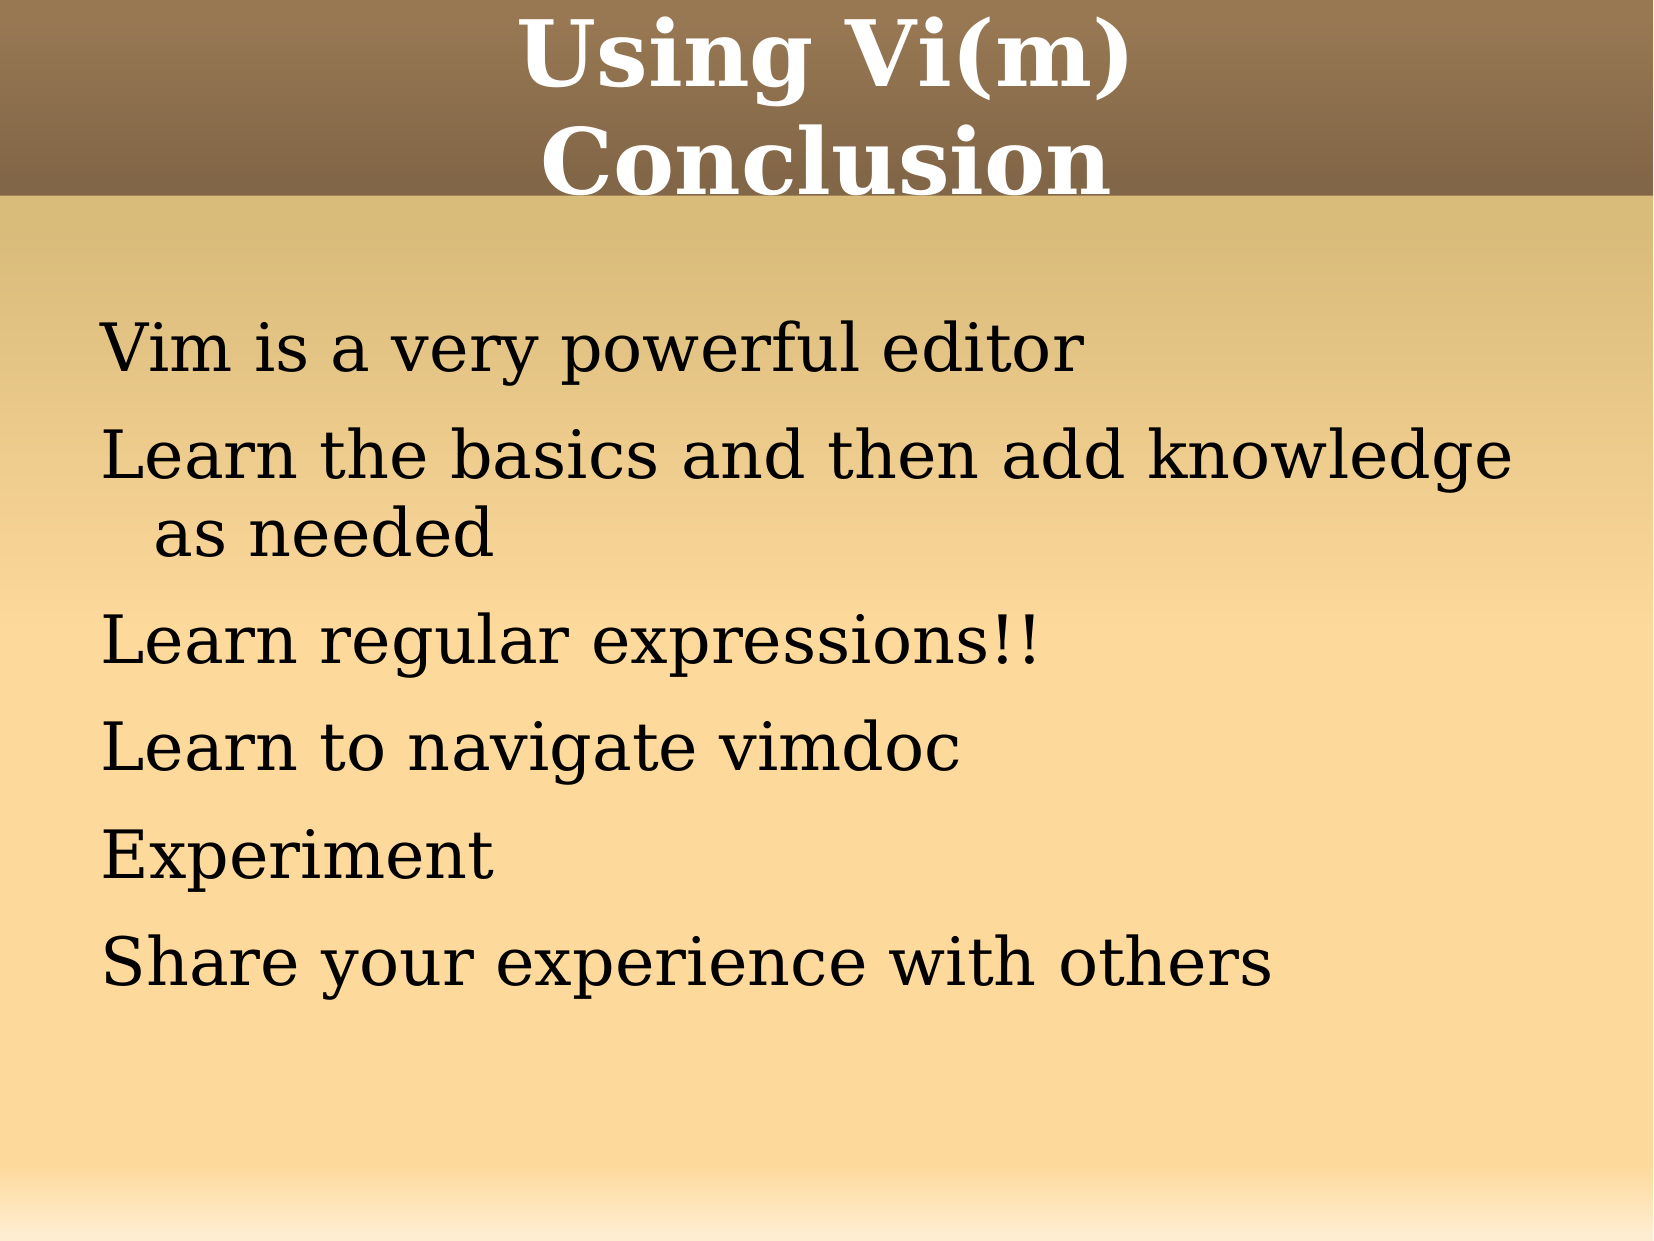

# Using Vi(m) Conclusion
Vim is a very powerful editor
Learn the basics and then add knowledge as needed
Learn regular expressions!!
Learn to navigate vimdoc
Experiment
Share your experience with others